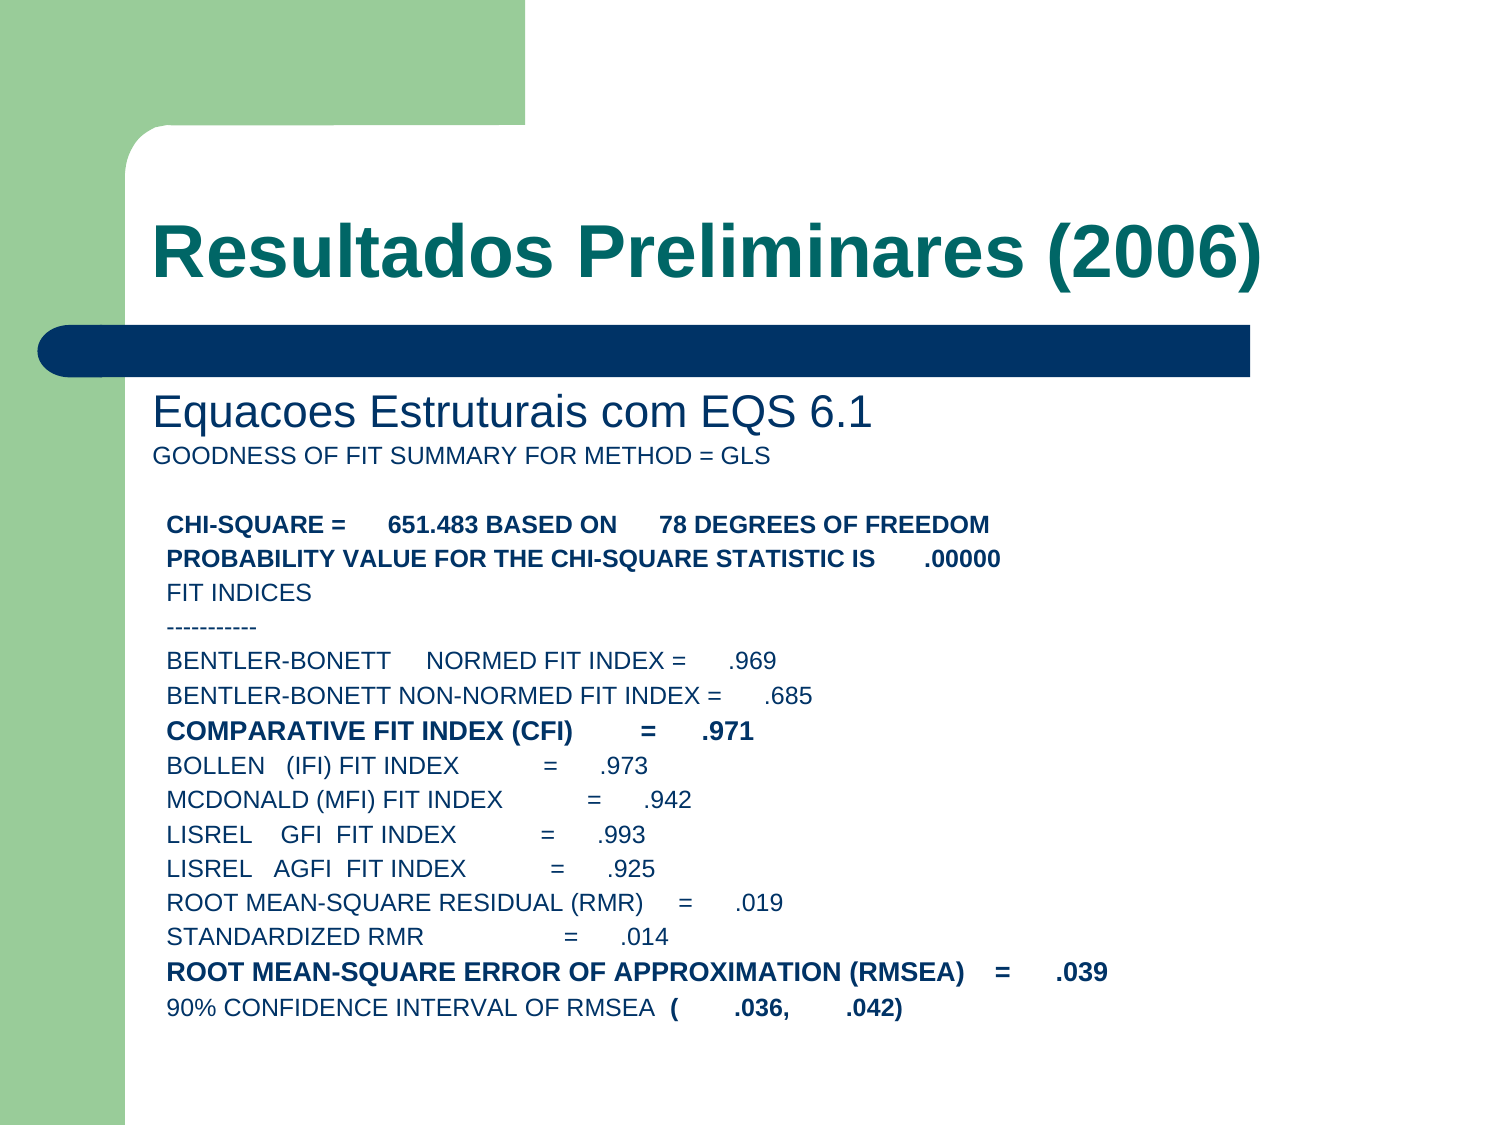

# Resultados Preliminares (2006)
Equacoes Estruturais com EQS 6.1
GOODNESS OF FIT SUMMARY FOR METHOD = GLS
 CHI-SQUARE = 651.483 BASED ON 78 DEGREES OF FREEDOM
 PROBABILITY VALUE FOR THE CHI-SQUARE STATISTIC IS .00000
 FIT INDICES
 -----------
 BENTLER-BONETT NORMED FIT INDEX = .969
 BENTLER-BONETT NON-NORMED FIT INDEX = .685
 COMPARATIVE FIT INDEX (CFI) = .971
 BOLLEN (IFI) FIT INDEX = .973
 MCDONALD (MFI) FIT INDEX = .942
 LISREL GFI FIT INDEX = .993
 LISREL AGFI FIT INDEX = .925
 ROOT MEAN-SQUARE RESIDUAL (RMR) = .019
 STANDARDIZED RMR = .014
 ROOT MEAN-SQUARE ERROR OF APPROXIMATION (RMSEA) = .039
 90% CONFIDENCE INTERVAL OF RMSEA ( .036, .042)